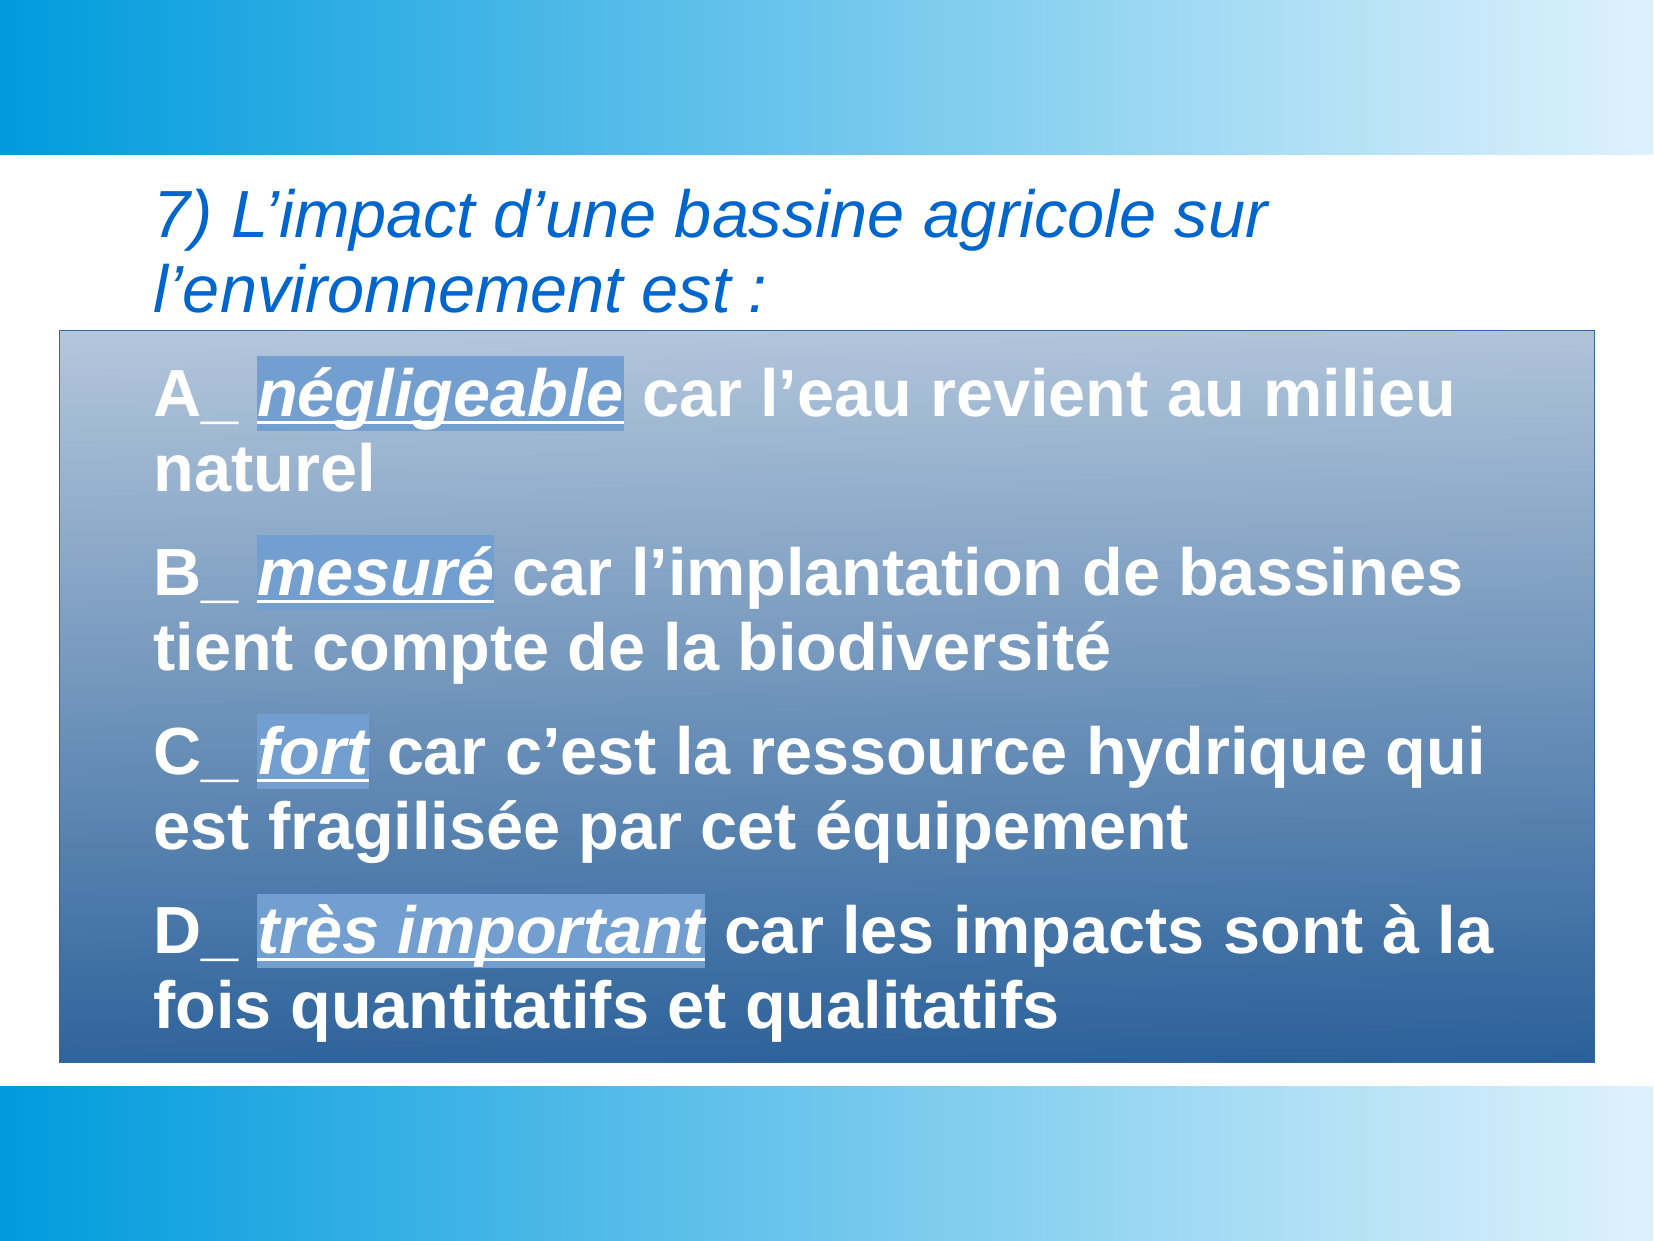

# 7) L’impact d’une bassine agricole sur l’environnement est :
A_ négligeable car l’eau revient au milieu naturel
B_ mesuré car l’implantation de bassines tient compte de la biodiversité
C_ fort car c’est la ressource hydrique qui est fragilisée par cet équipement
D_ très important car les impacts sont à la fois quantitatifs et qualitatifs